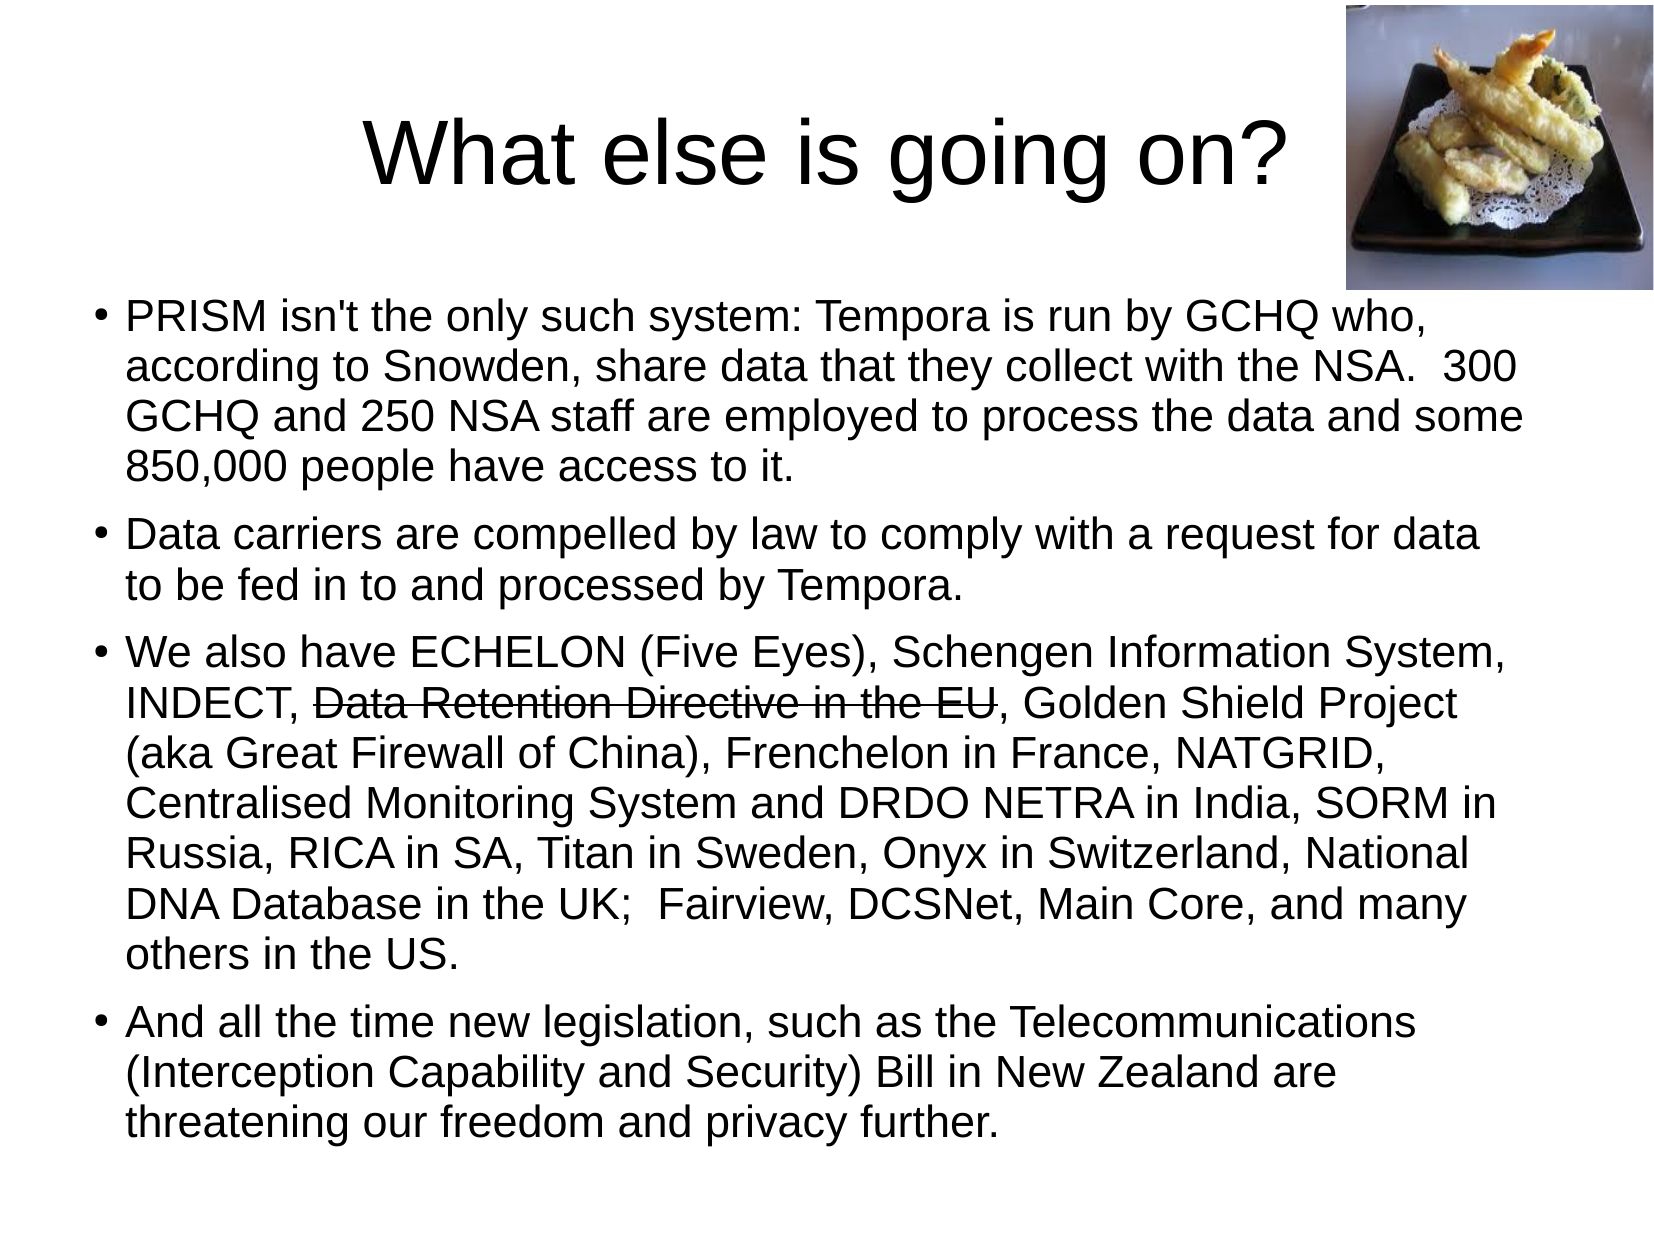

# What else is going on?
PRISM isn't the only such system: Tempora is run by GCHQ who, according to Snowden, share data that they collect with the NSA. 300 GCHQ and 250 NSA staff are employed to process the data and some 850,000 people have access to it.
Data carriers are compelled by law to comply with a request for data to be fed in to and processed by Tempora.
We also have ECHELON (Five Eyes), Schengen Information System, INDECT, Data Retention Directive in the EU, Golden Shield Project (aka Great Firewall of China), Frenchelon in France, NATGRID, Centralised Monitoring System and DRDO NETRA in India, SORM in Russia, RICA in SA, Titan in Sweden, Onyx in Switzerland, National DNA Database in the UK; Fairview, DCSNet, Main Core, and many others in the US.
And all the time new legislation, such as the Telecommunications (Interception Capability and Security) Bill in New Zealand are threatening our freedom and privacy further.